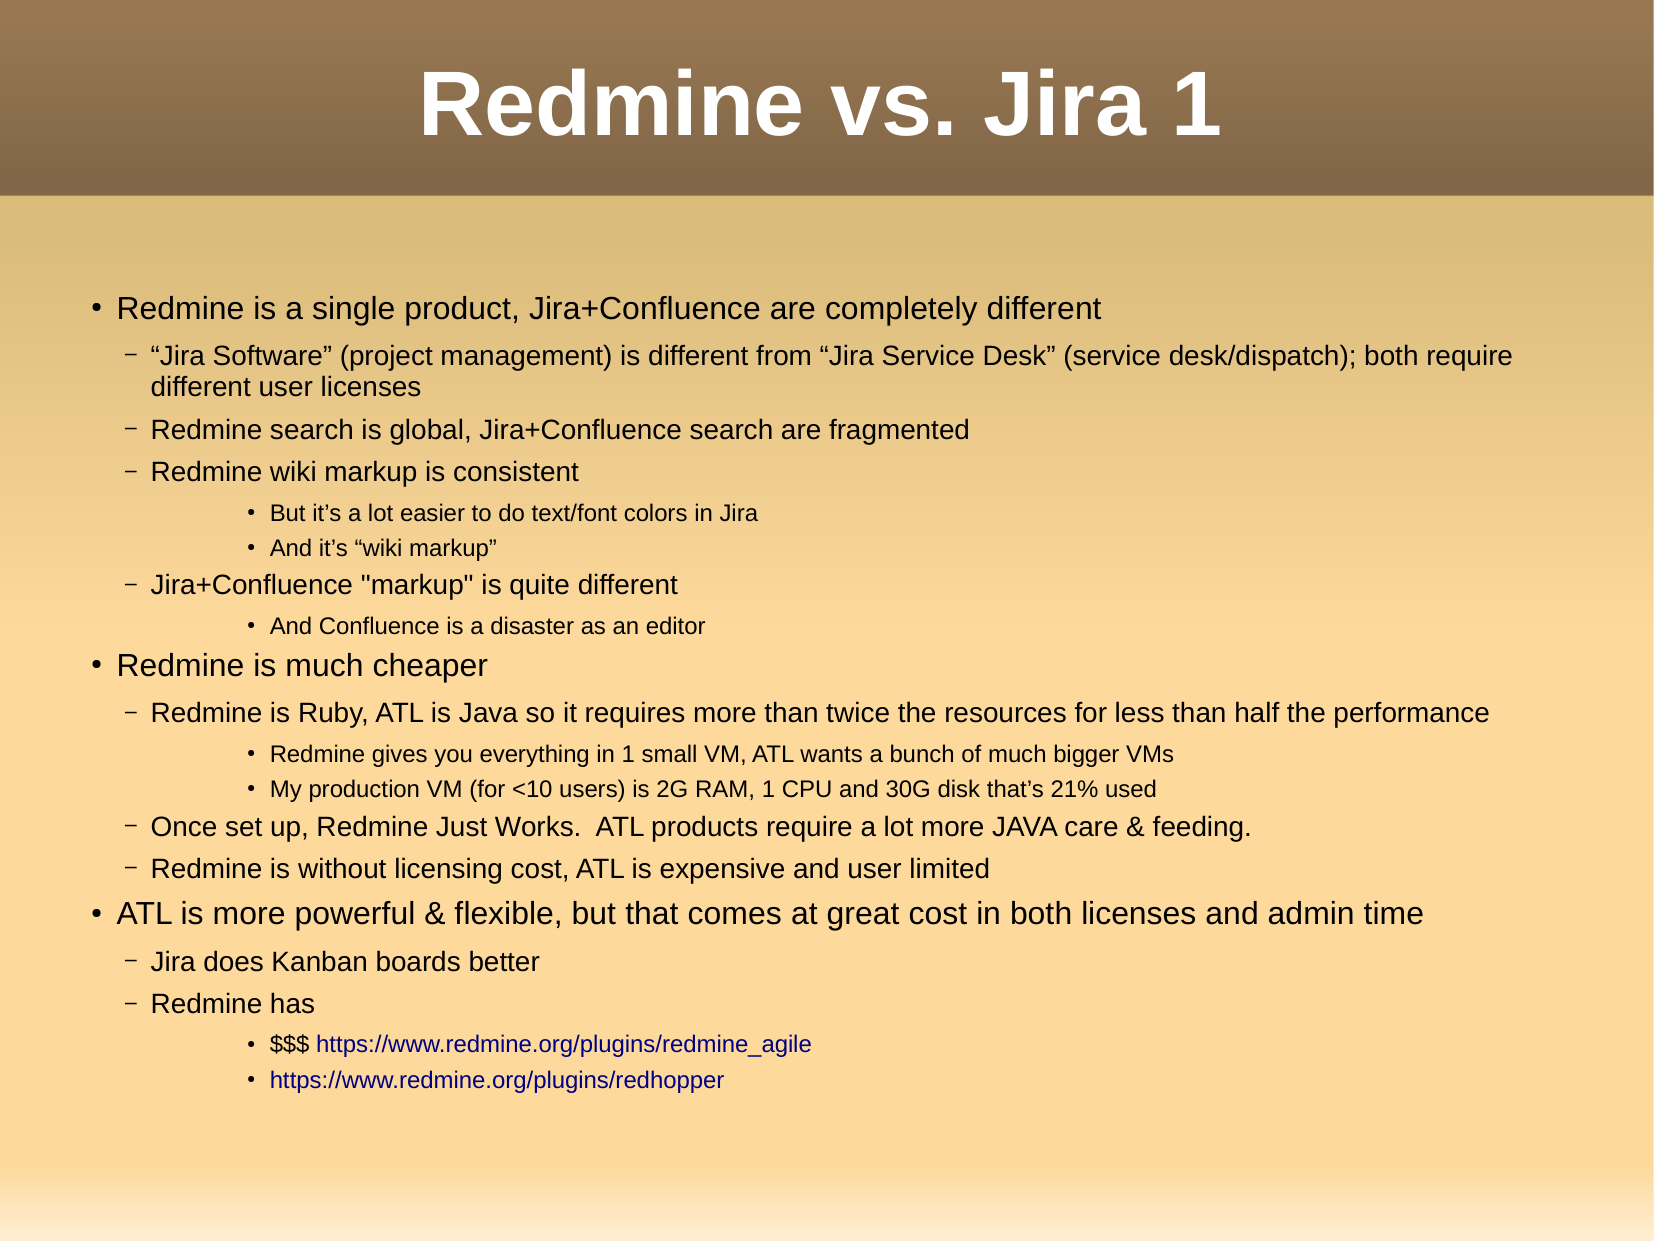

# Redmine vs. Jira 1
Redmine is a single product, Jira+Confluence are completely different
“Jira Software” (project management) is different from “Jira Service Desk” (service desk/dispatch); both require different user licenses
Redmine search is global, Jira+Confluence search are fragmented
Redmine wiki markup is consistent
But it’s a lot easier to do text/font colors in Jira
And it’s “wiki markup”
Jira+Confluence "markup" is quite different
And Confluence is a disaster as an editor
Redmine is much cheaper
Redmine is Ruby, ATL is Java so it requires more than twice the resources for less than half the performance
Redmine gives you everything in 1 small VM, ATL wants a bunch of much bigger VMs
My production VM (for <10 users) is 2G RAM, 1 CPU and 30G disk that’s 21% used
Once set up, Redmine Just Works. ATL products require a lot more JAVA care & feeding.
Redmine is without licensing cost, ATL is expensive and user limited
ATL is more powerful & flexible, but that comes at great cost in both licenses and admin time
Jira does Kanban boards better
Redmine has
$$$ https://www.redmine.org/plugins/redmine_agile
https://www.redmine.org/plugins/redhopper